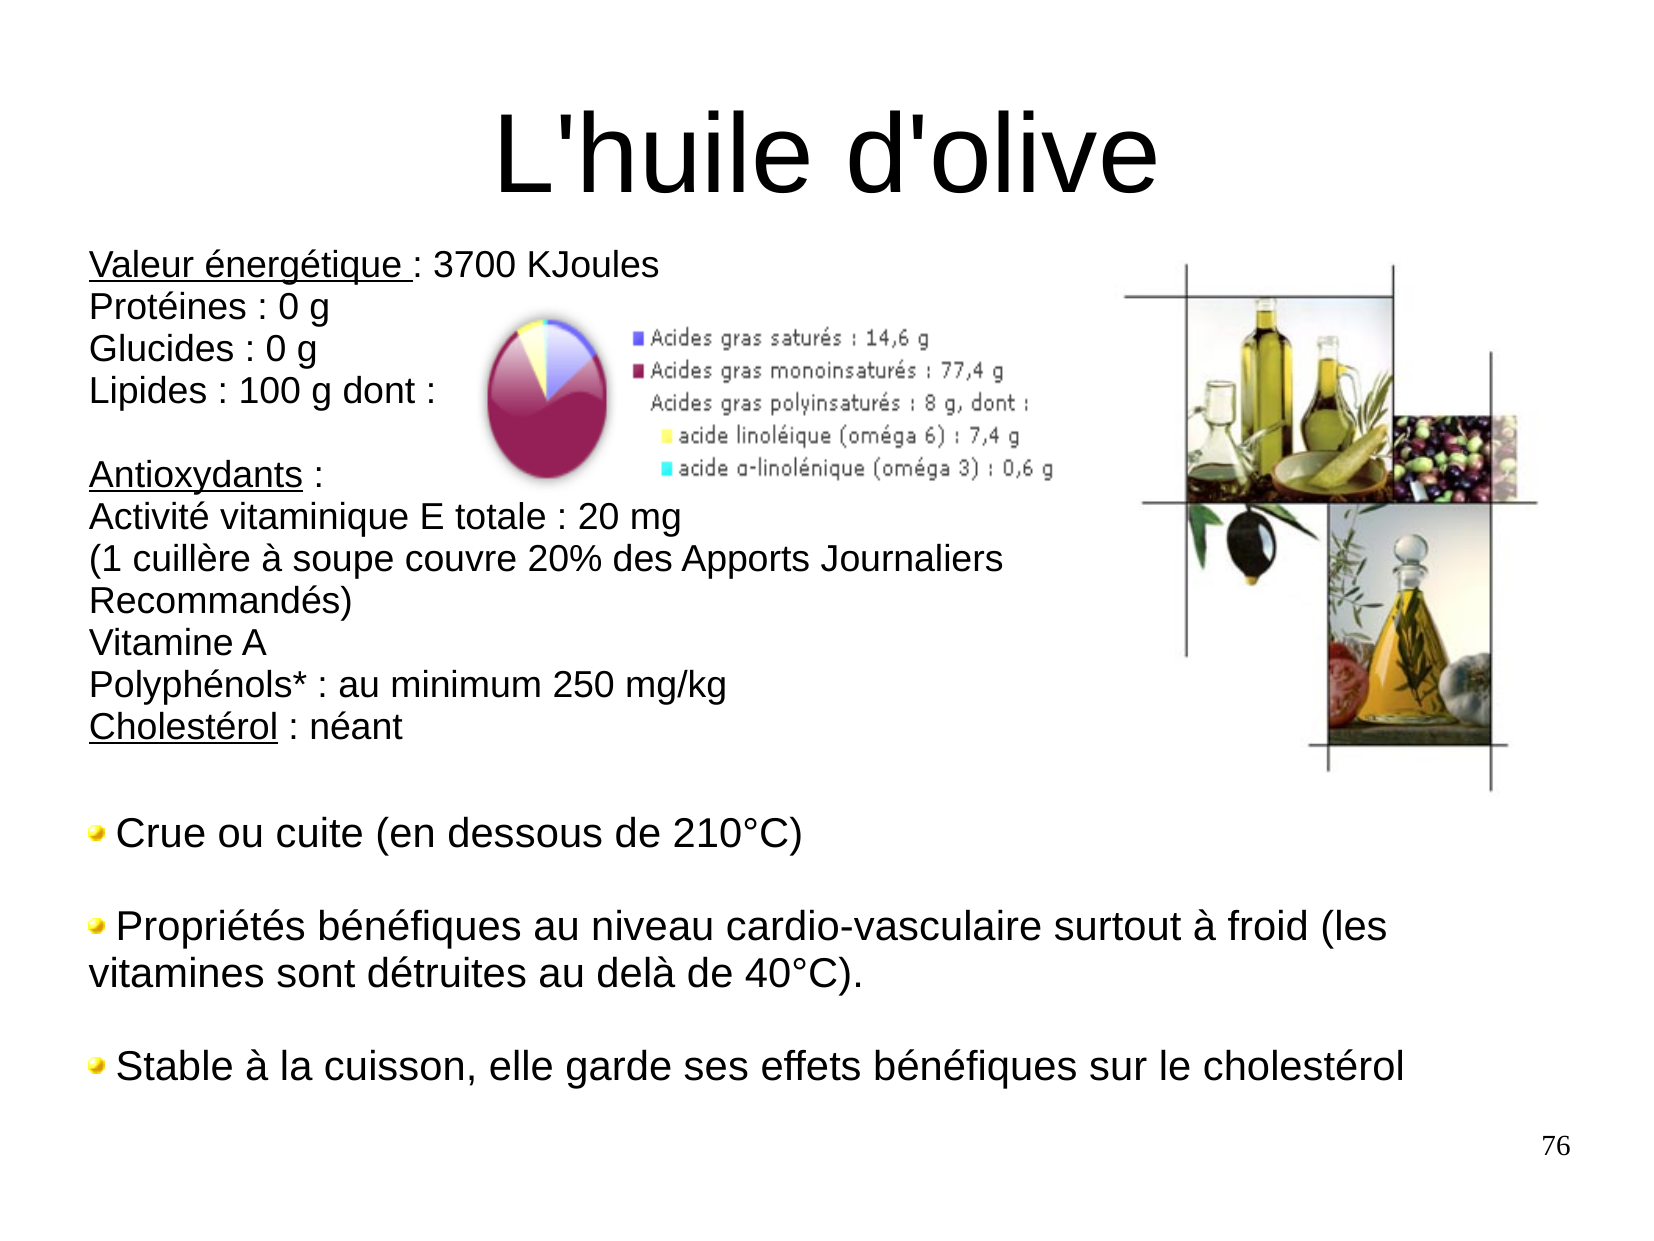

# L'huile d'olive
Valeur énergétique : 3700 KJoules
Protéines : 0 g
Glucides : 0 g
Lipides : 100 g dont :
Antioxydants :
Activité vitaminique E totale : 20 mg
(1 cuillère à soupe couvre 20% des Apports Journaliers Recommandés)
Vitamine A
Polyphénols* : au minimum 250 mg/kg
Cholestérol : néant
 Crue ou cuite (en dessous de 210°C)
 Propriétés bénéfiques au niveau cardio-vasculaire surtout à froid (les vitamines sont détruites au delà de 40°C).
 Stable à la cuisson, elle garde ses effets bénéfiques sur le cholestérol
76